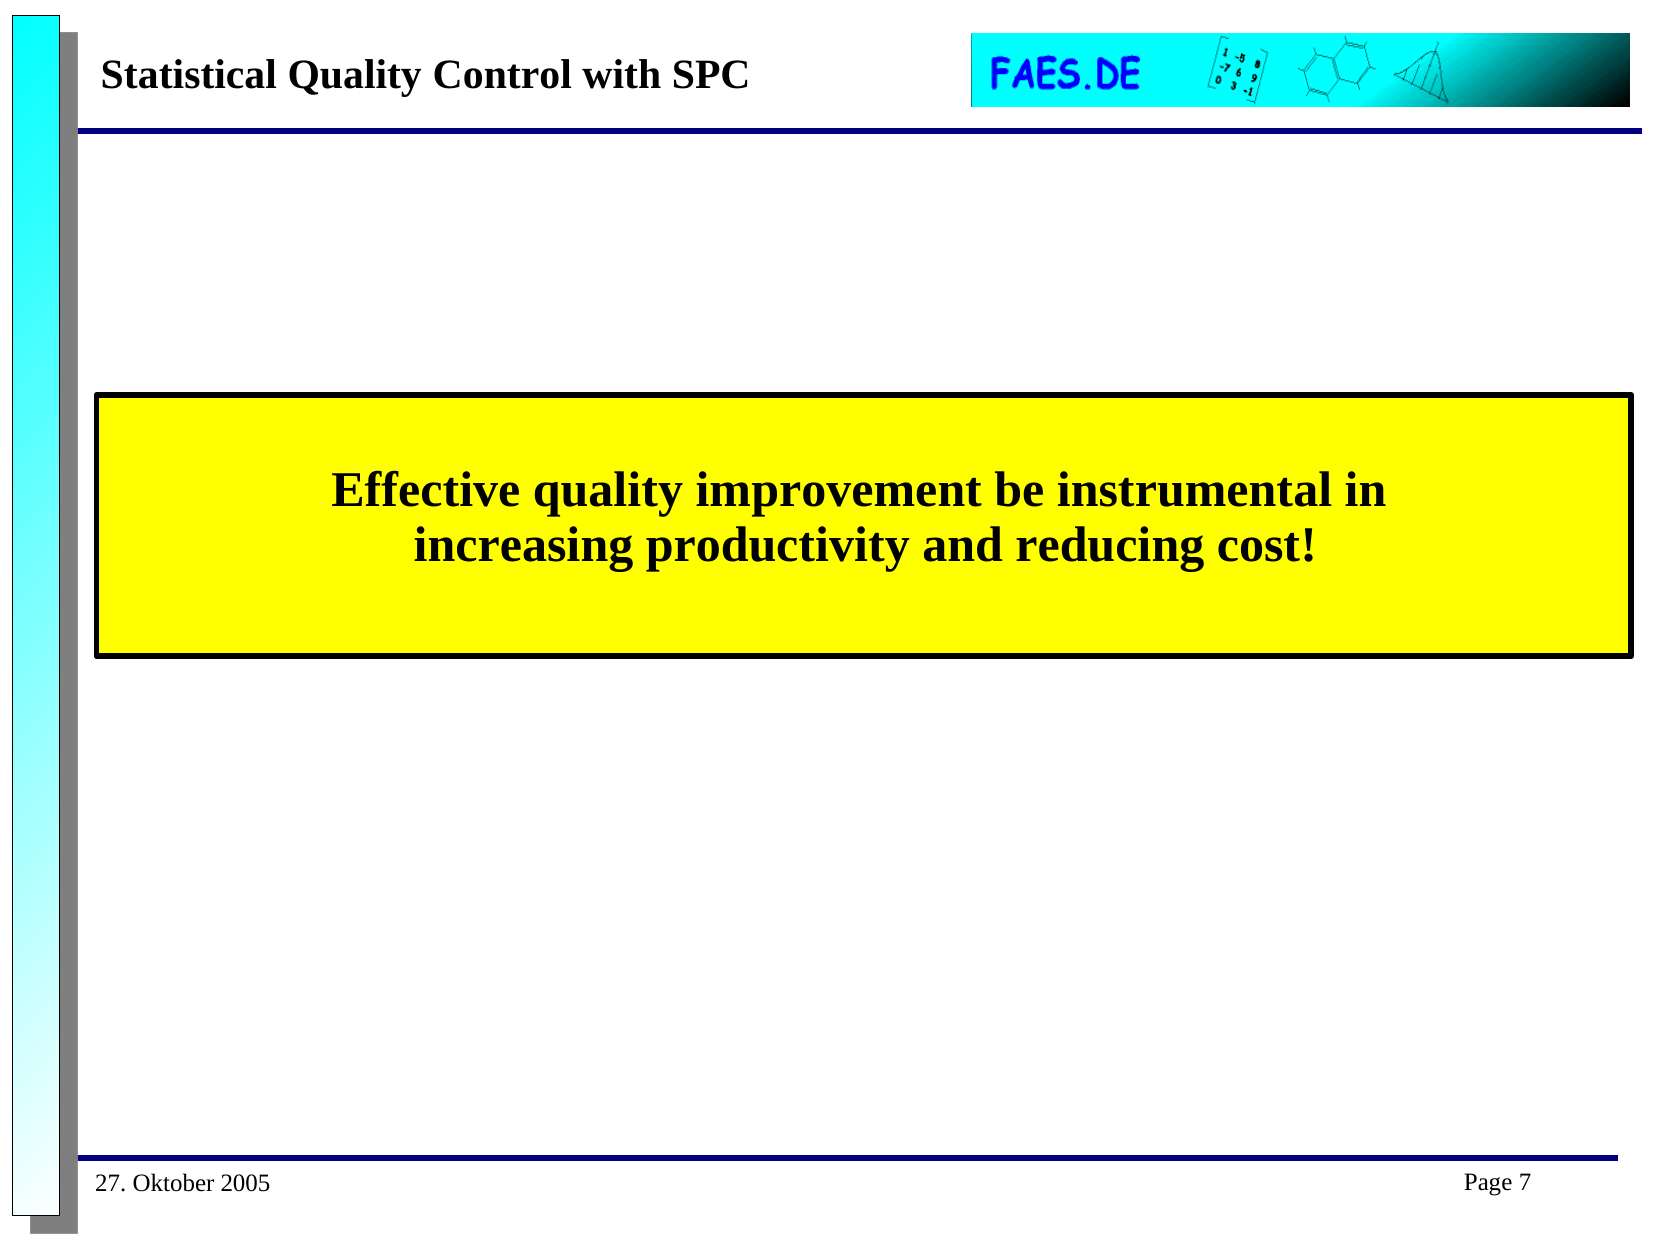

Statistical Quality Control with SPC
Effective quality improvement be instrumental in
increasing productivity and reducing cost!
Page
27. Oktober 2005